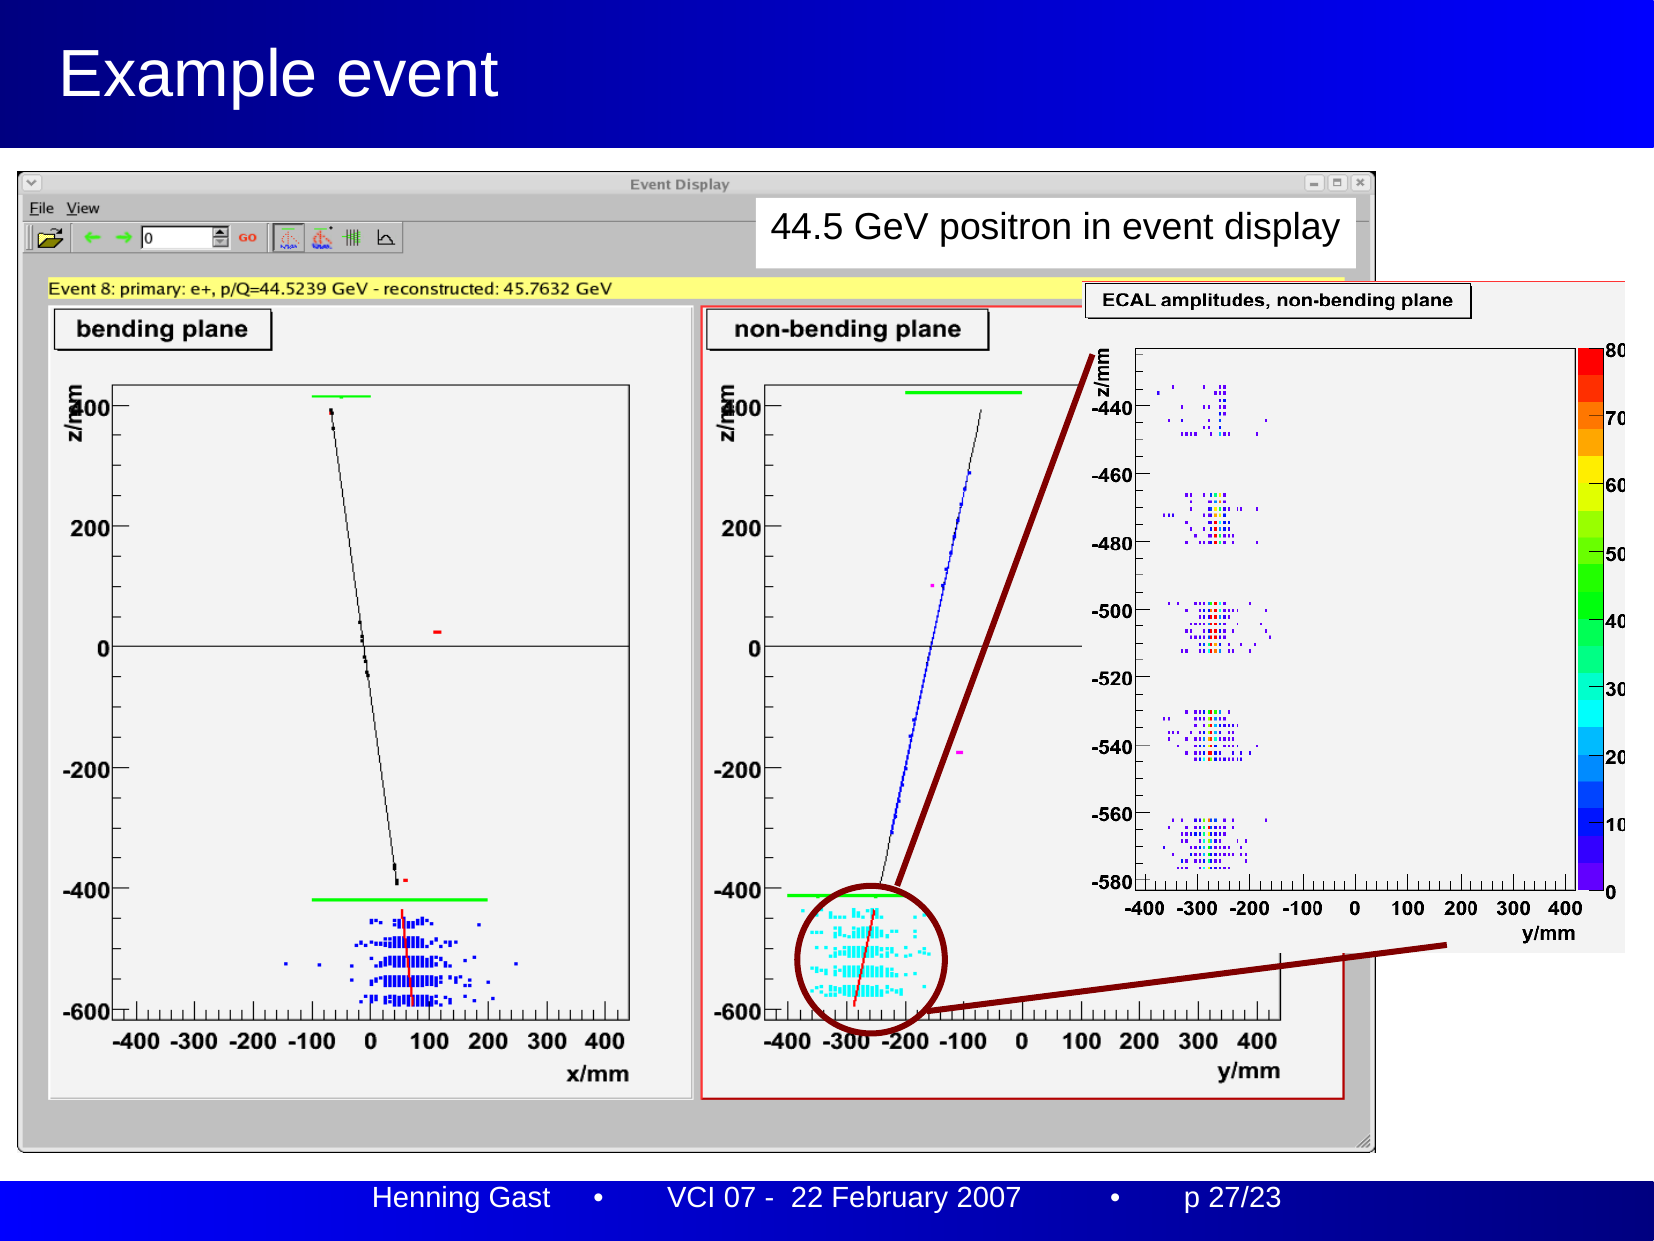

# Example event
44.5 GeV positron in event display